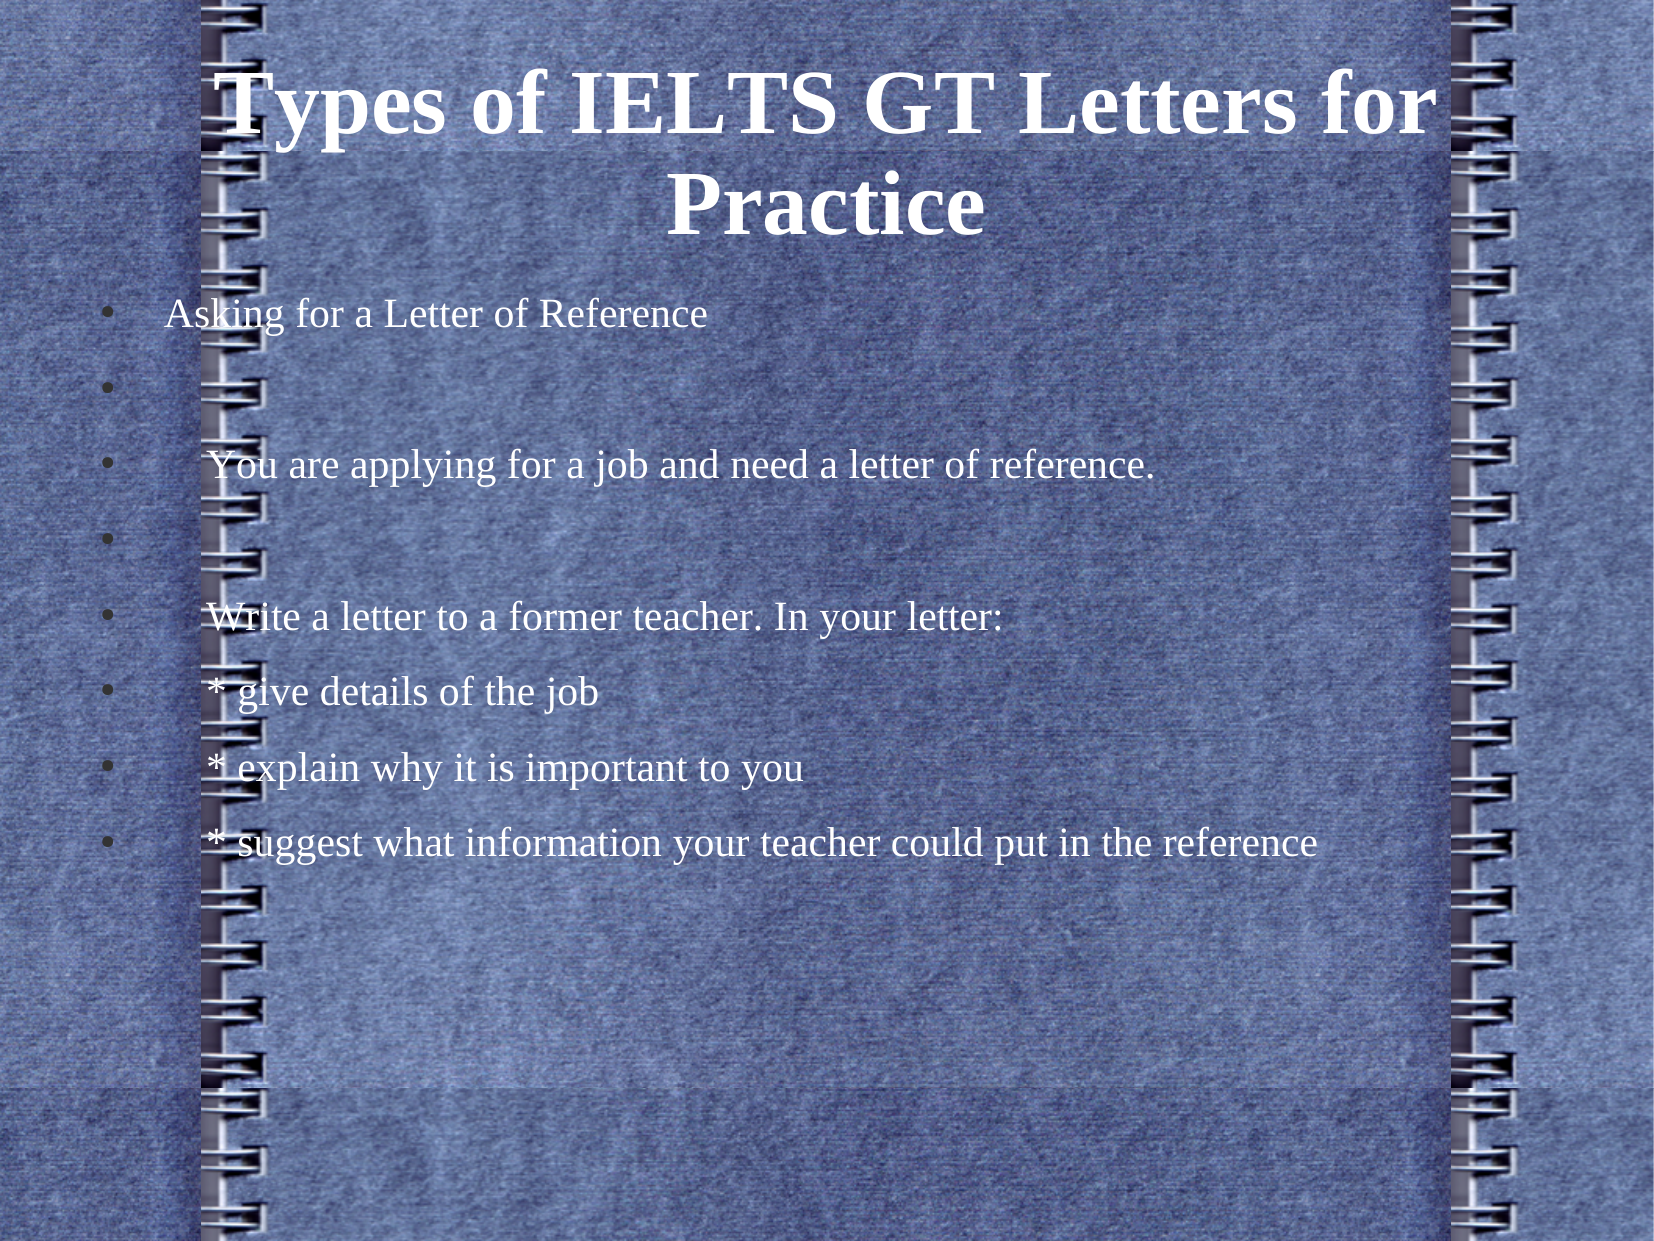

# Types of IELTS GT Letters for Practice
 Asking for a Letter of Reference
 You are applying for a job and need a letter of reference.
 Write a letter to a former teacher. In your letter:
 * give details of the job
 * explain why it is important to you
 * suggest what information your teacher could put in the reference